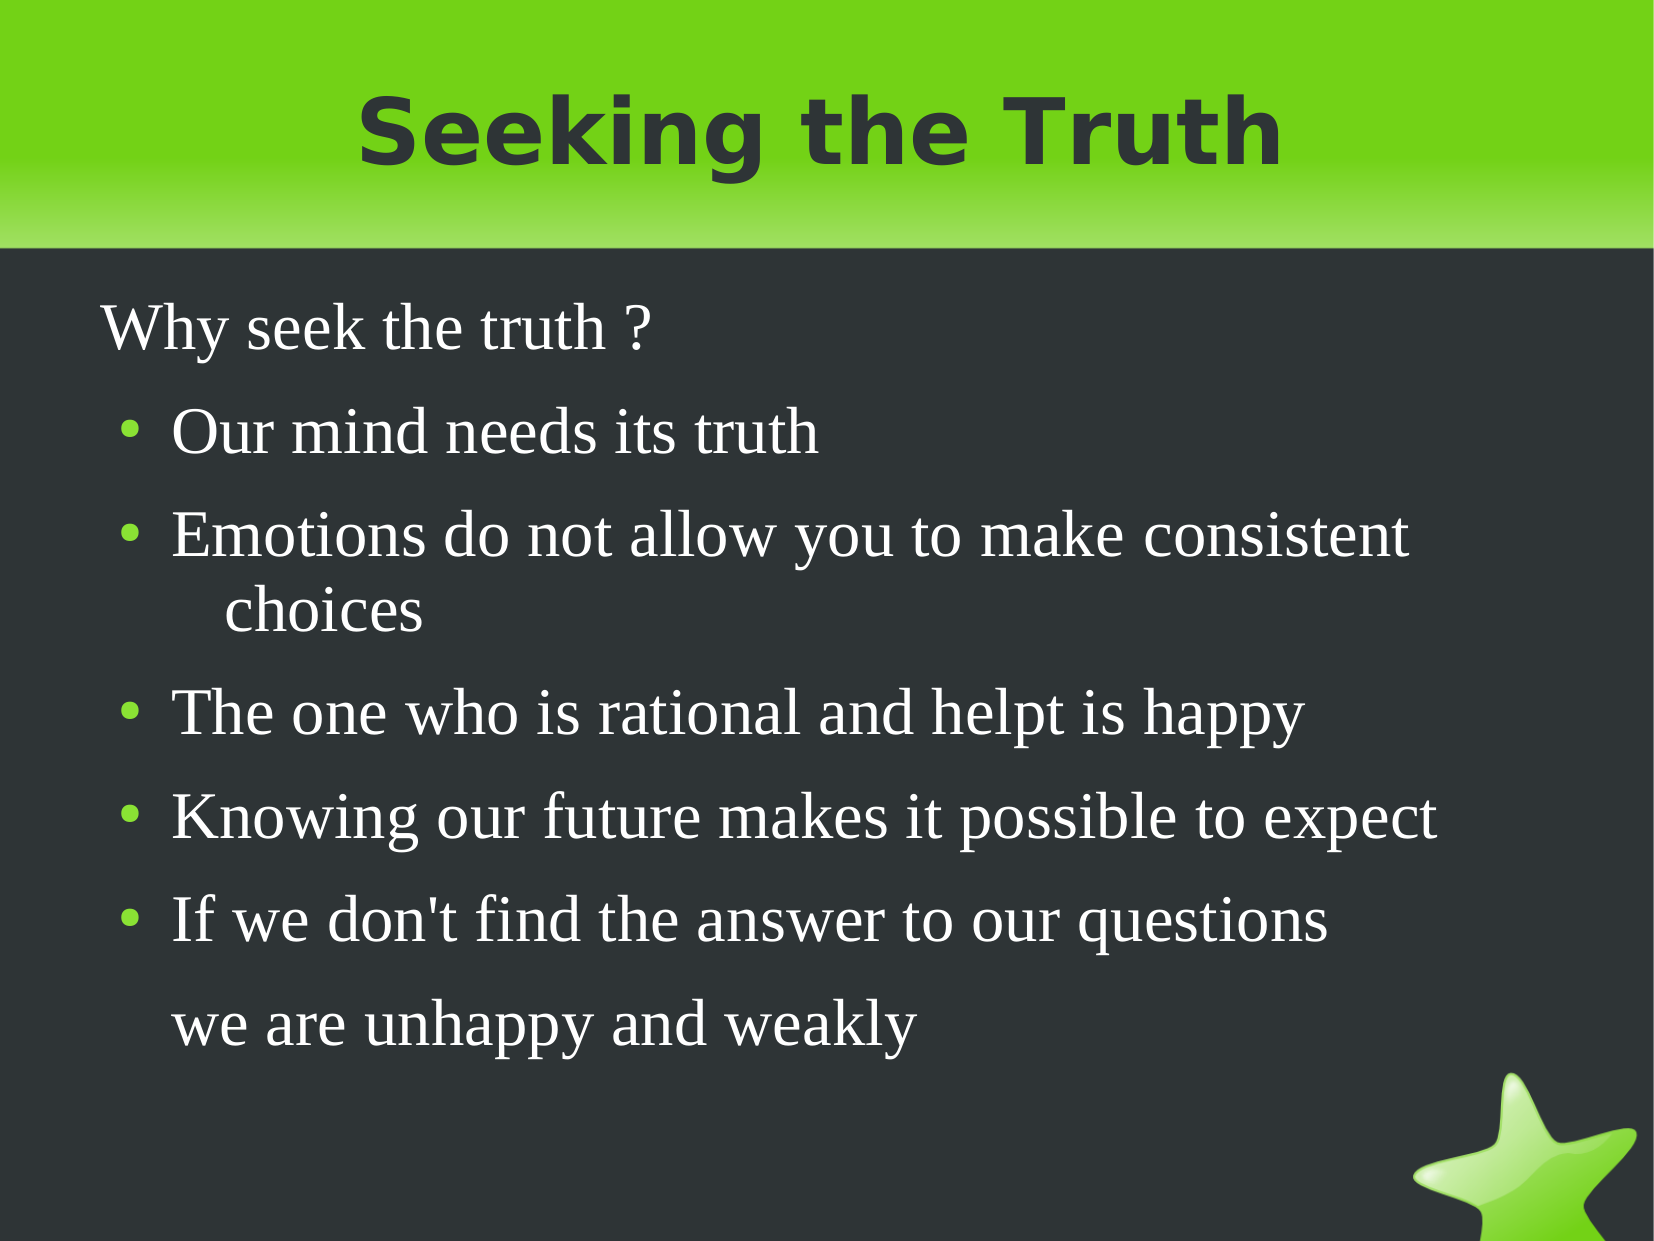

# Seeking the Truth
Why seek the truth ?
Our mind needs its truth
Emotions do not allow you to make consistent choices
The one who is rational and helpt is happy
Knowing our future makes it possible to expect
If we don't find the answer to our questions
we are unhappy and weakly